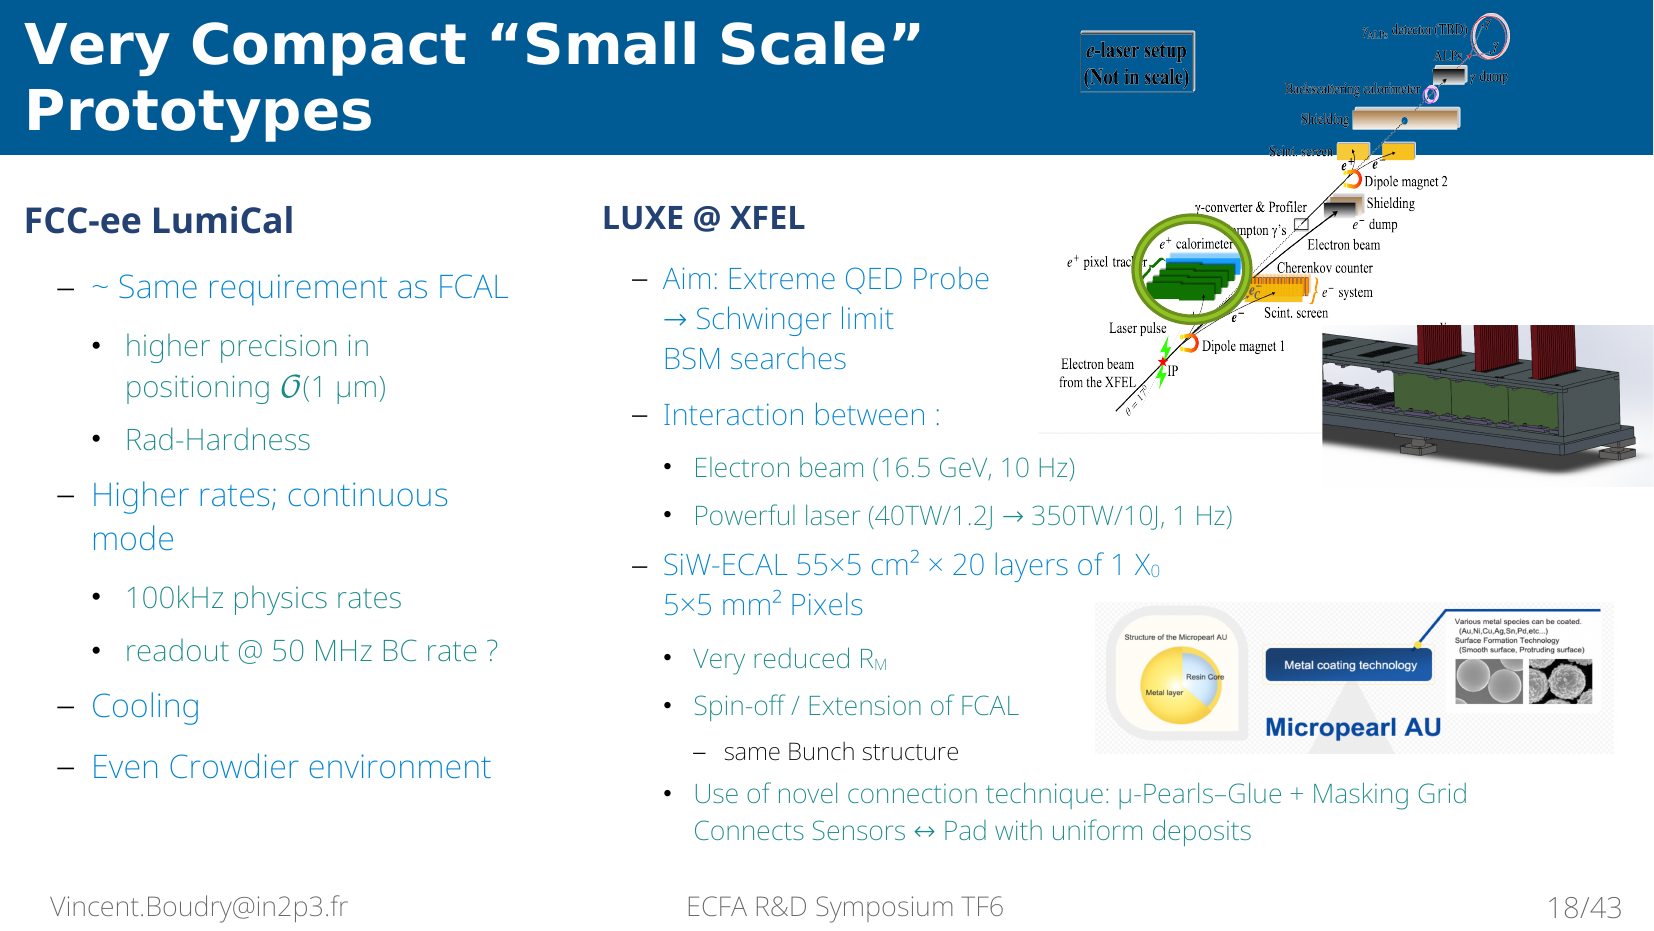

# Very Compact “Small Scale” Prototypes
FCC-ee LumiCal
~ Same requirement as FCAL
higher precision in positioning 𝒪(1 μm)
Rad-Hardness
Higher rates; continuous mode
100kHz physics rates
readout @ 50 MHz BC rate ?
Cooling
Even Crowdier environment
LUXE @ XFEL
Aim: Extreme QED Probe
→ Schwinger limit
BSM searches
Interaction between :
Electron beam (16.5 GeV, 10 Hz)
Powerful laser (40TW/1.2J → 350TW/10J, 1 Hz)
SiW-ECAL 55×5 cm² × 20 layers of 1 X0
5×5 mm² Pixels
Very reduced RM
Spin-off / Extension of FCAL
same Bunch structure
Use of novel connection technique: μ-Pearls–Glue + Masking Grid
Connects Sensors ↔ Pad with uniform deposits
Vincent.Boudry@in2p3.fr
ECFA R&D Symposium TF6
18